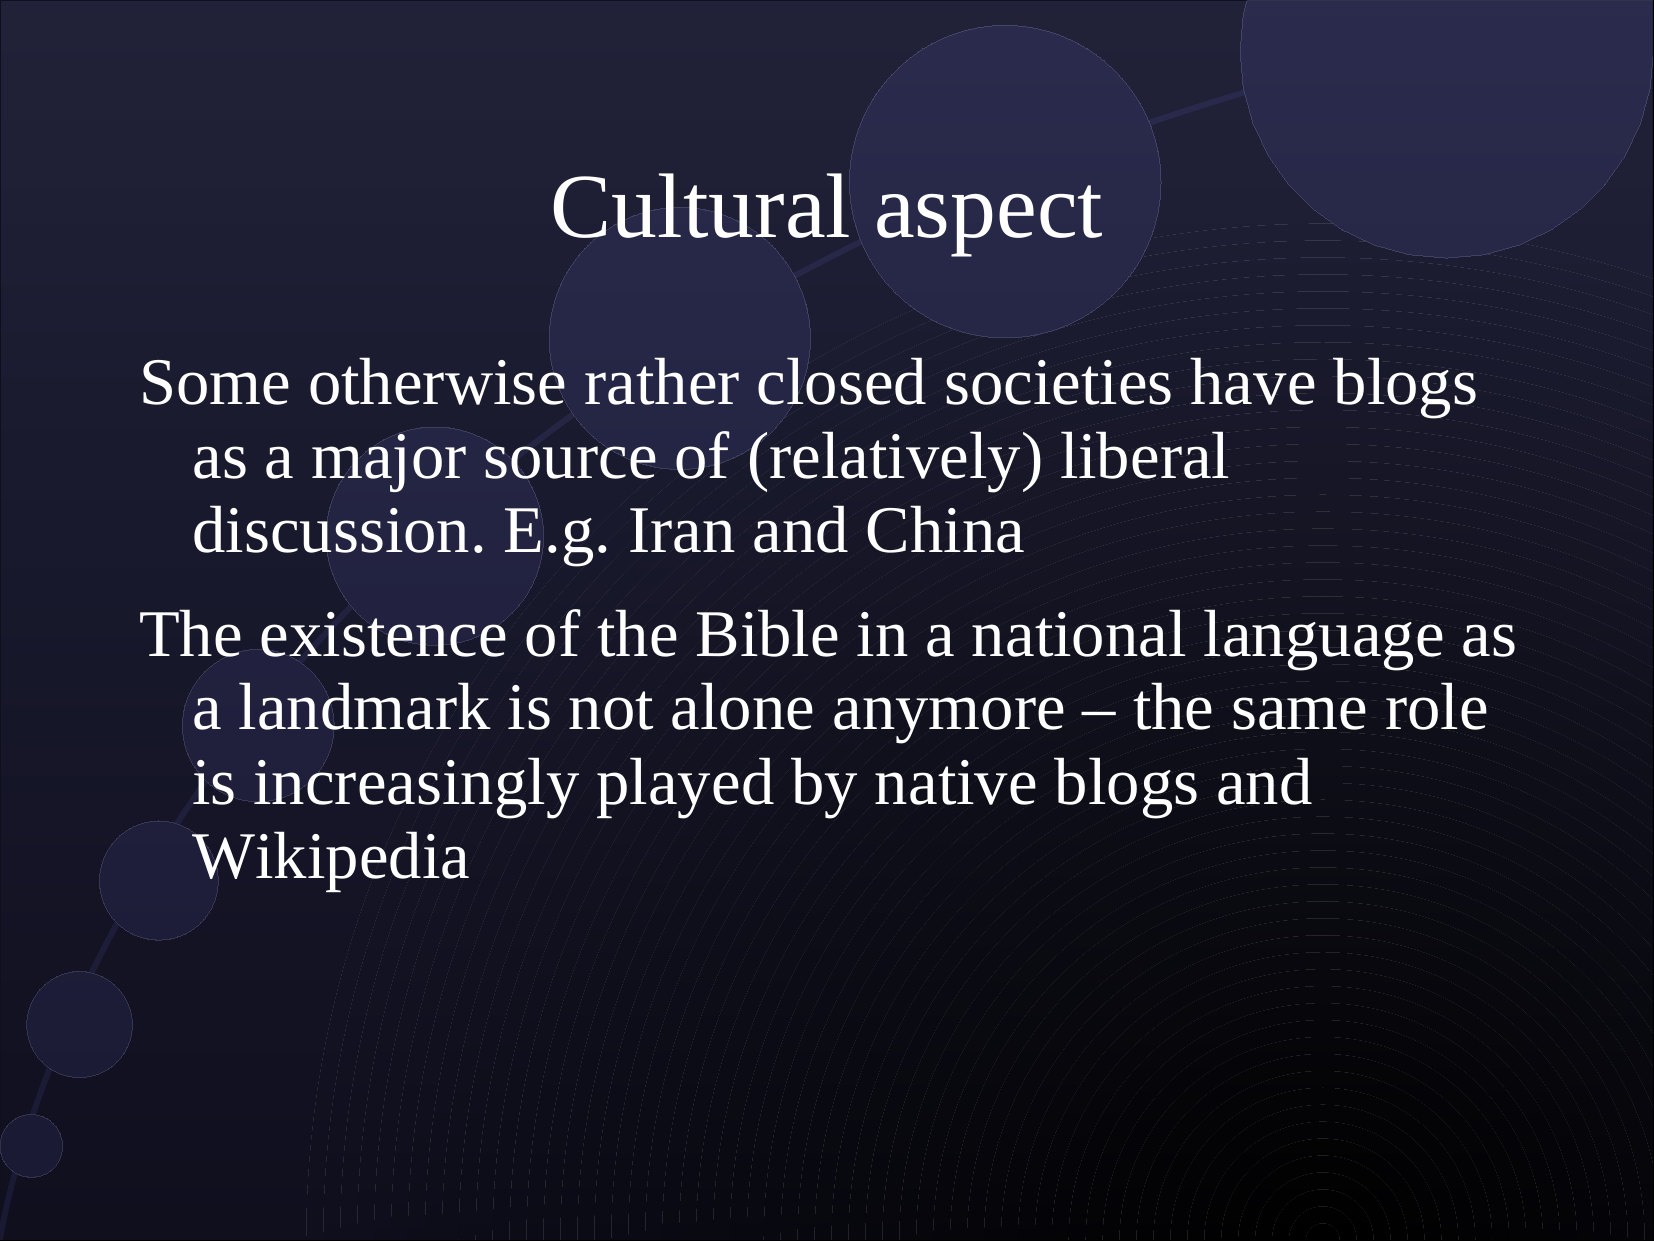

# Cultural aspect
Some otherwise rather closed societies have blogs as a major source of (relatively) liberal discussion. E.g. Iran and China
The existence of the Bible in a national language as a landmark is not alone anymore – the same role is increasingly played by native blogs and Wikipedia